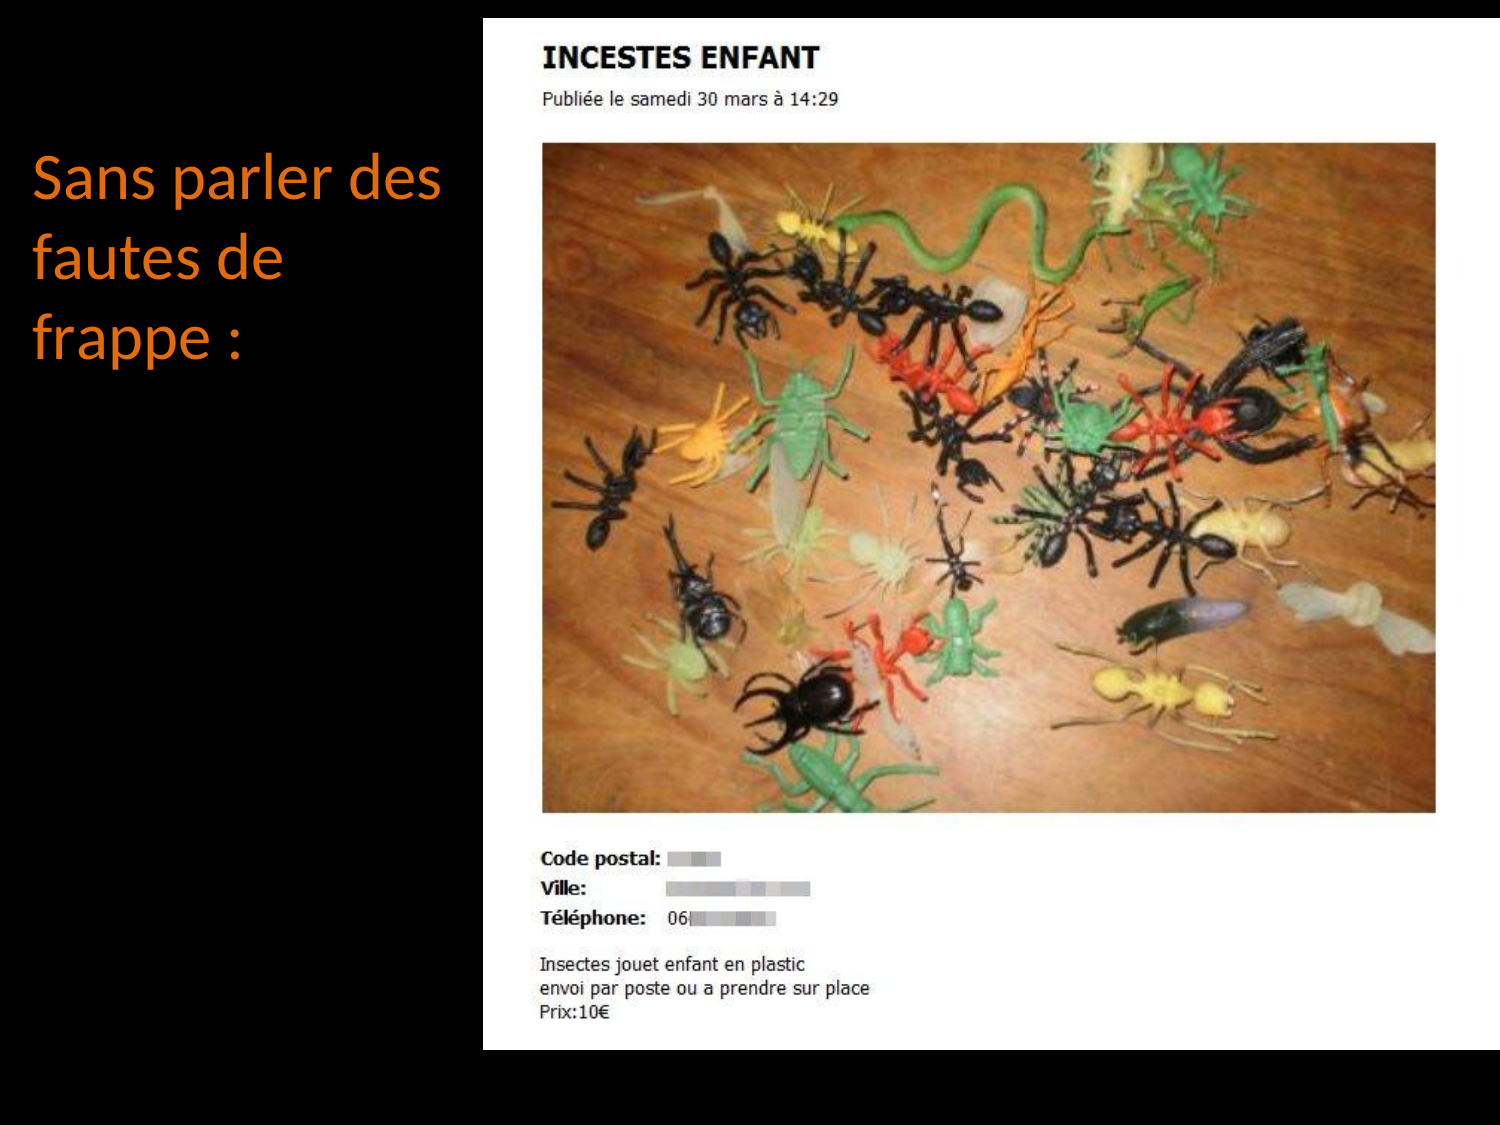

#
Sans parler des fautes de frappe :